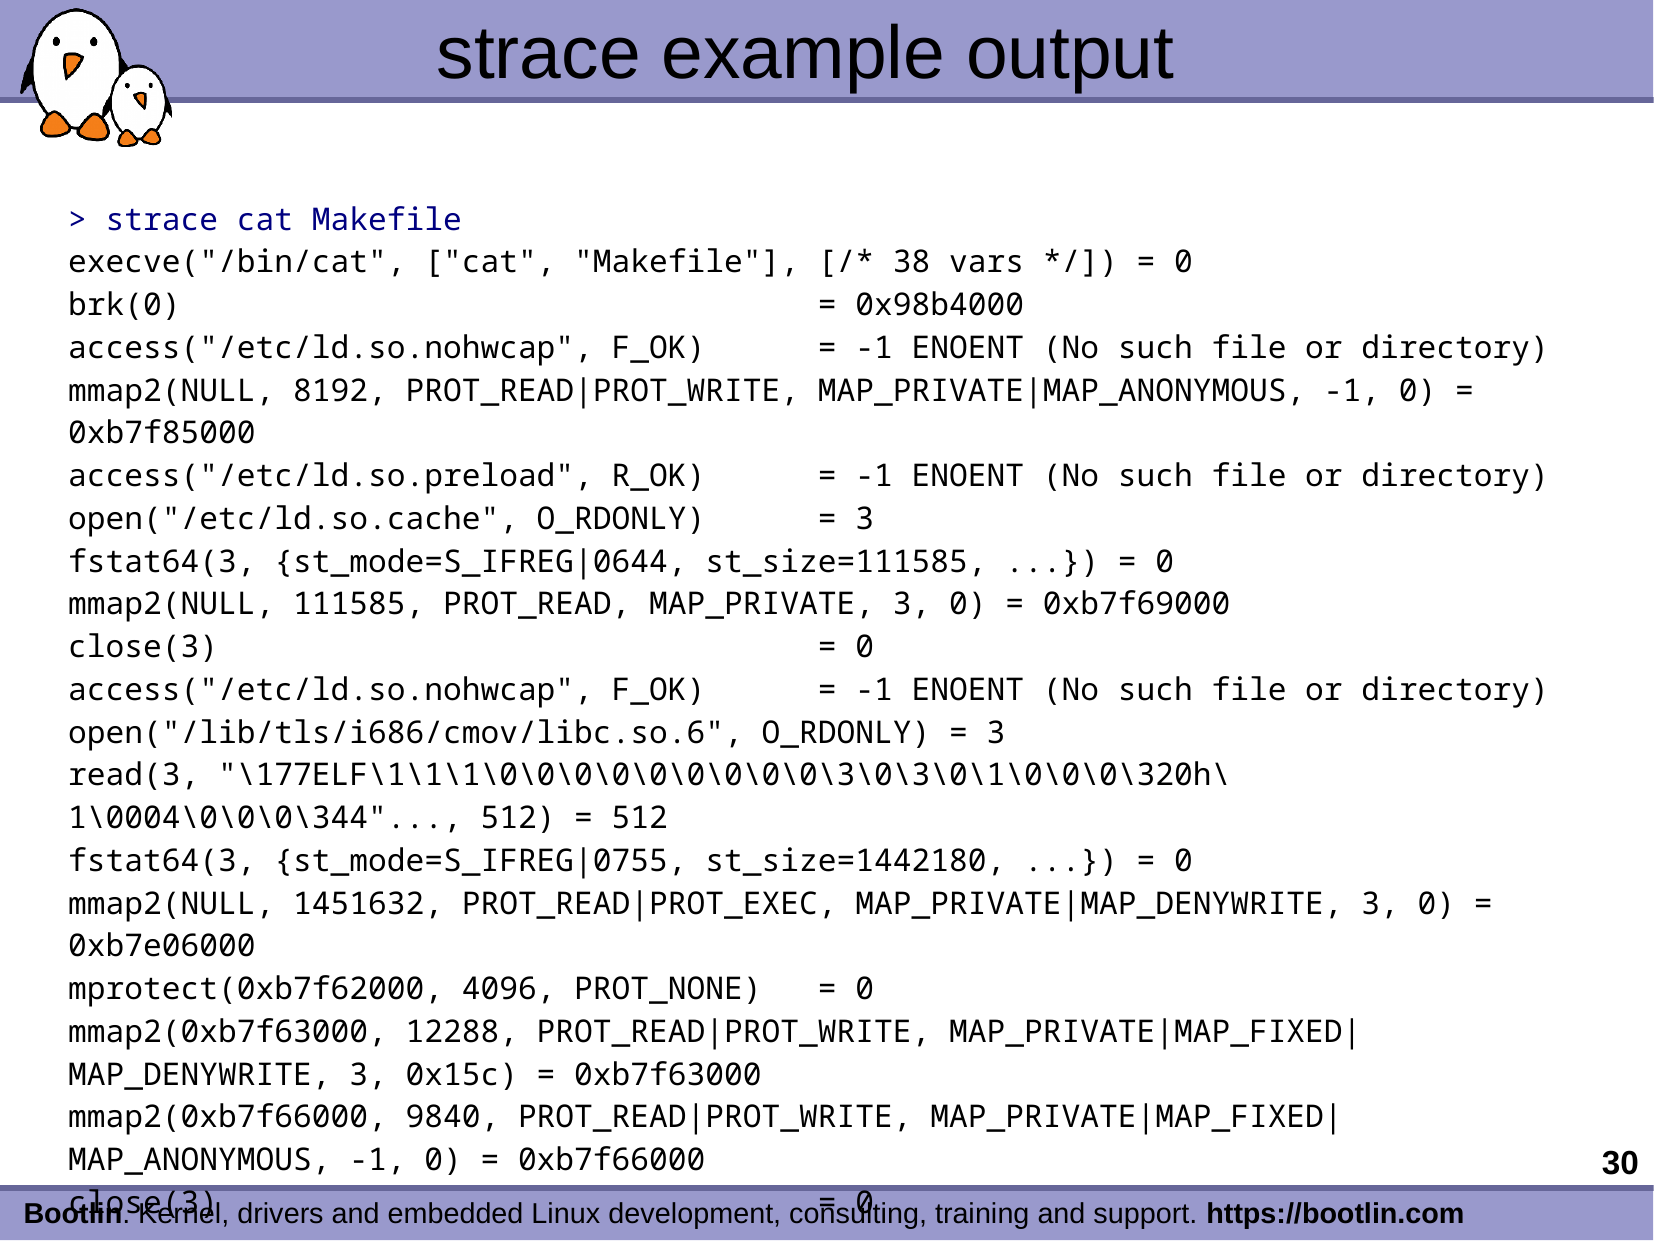

# strace example output
> strace cat Makefile
execve("/bin/cat", ["cat", "Makefile"], [/* 38 vars */]) = 0
brk(0) = 0x98b4000
access("/etc/ld.so.nohwcap", F_OK) = -1 ENOENT (No such file or directory)
mmap2(NULL, 8192, PROT_READ|PROT_WRITE, MAP_PRIVATE|MAP_ANONYMOUS, -1, 0) = 0xb7f85000
access("/etc/ld.so.preload", R_OK) = -1 ENOENT (No such file or directory)
open("/etc/ld.so.cache", O_RDONLY) = 3
fstat64(3, {st_mode=S_IFREG|0644, st_size=111585, ...}) = 0
mmap2(NULL, 111585, PROT_READ, MAP_PRIVATE, 3, 0) = 0xb7f69000
close(3) = 0
access("/etc/ld.so.nohwcap", F_OK) = -1 ENOENT (No such file or directory)
open("/lib/tls/i686/cmov/libc.so.6", O_RDONLY) = 3
read(3, "\177ELF\1\1\1\0\0\0\0\0\0\0\0\0\3\0\3\0\1\0\0\0\320h\1\0004\0\0\0\344"..., 512) = 512
fstat64(3, {st_mode=S_IFREG|0755, st_size=1442180, ...}) = 0
mmap2(NULL, 1451632, PROT_READ|PROT_EXEC, MAP_PRIVATE|MAP_DENYWRITE, 3, 0) = 0xb7e06000
mprotect(0xb7f62000, 4096, PROT_NONE) = 0
mmap2(0xb7f63000, 12288, PROT_READ|PROT_WRITE, MAP_PRIVATE|MAP_FIXED|MAP_DENYWRITE, 3, 0x15c) = 0xb7f63000
mmap2(0xb7f66000, 9840, PROT_READ|PROT_WRITE, MAP_PRIVATE|MAP_FIXED|MAP_ANONYMOUS, -1, 0) = 0xb7f66000
close(3) = 0